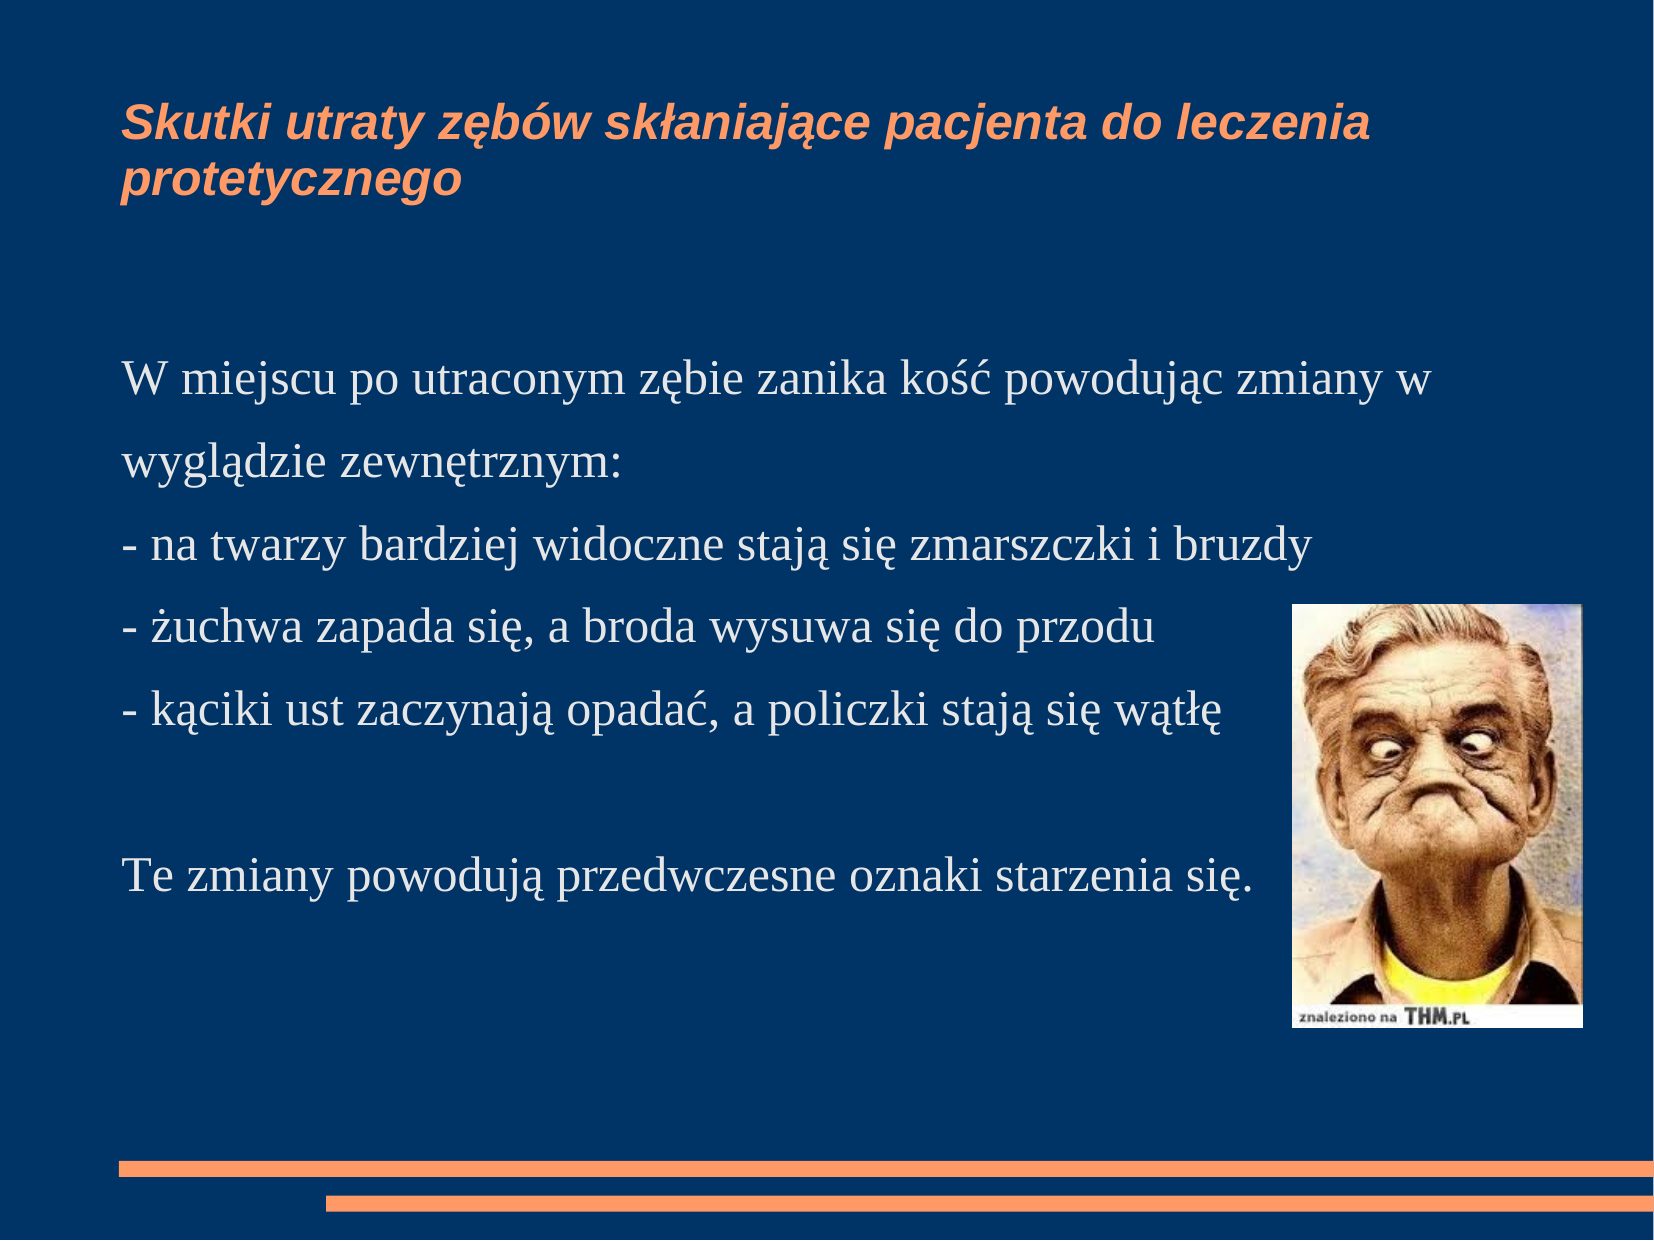

# Skutki utraty zębów skłaniające pacjenta do leczenia protetycznego
W miejscu po utraconym zębie zanika kość powodując zmiany w wyglądzie zewnętrznym:
- na twarzy bardziej widoczne stają się zmarszczki i bruzdy
- żuchwa zapada się, a broda wysuwa się do przodu
- kąciki ust zaczynają opadać, a policzki stają się wątłę
Te zmiany powodują przedwczesne oznaki starzenia się.